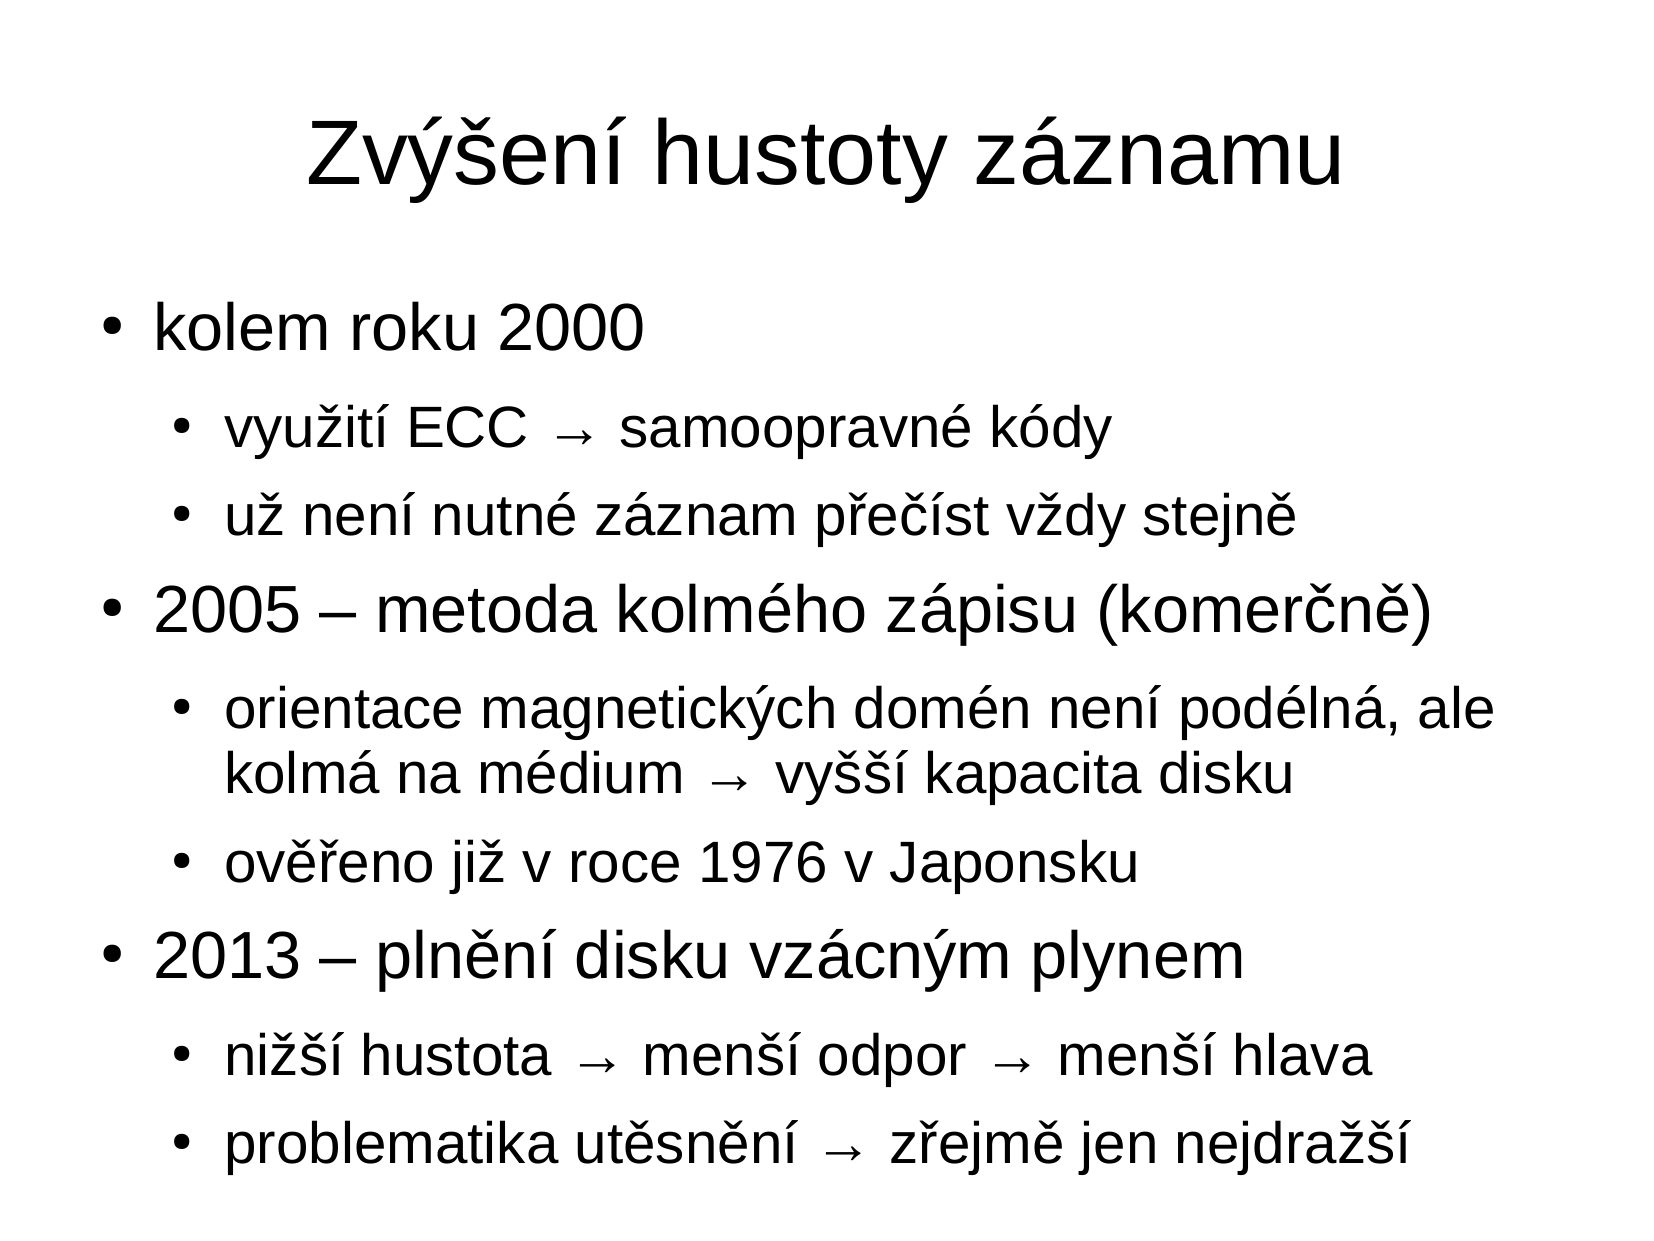

# Zvýšení hustoty záznamu
kolem roku 2000
využití ECC → samoopravné kódy
už není nutné záznam přečíst vždy stejně
2005 – metoda kolmého zápisu (komerčně)
orientace magnetických domén není podélná, ale kolmá na médium → vyšší kapacita disku
ověřeno již v roce 1976 v Japonsku
2013 – plnění disku vzácným plynem
nižší hustota → menší odpor → menší hlava
problematika utěsnění → zřejmě jen nejdražší